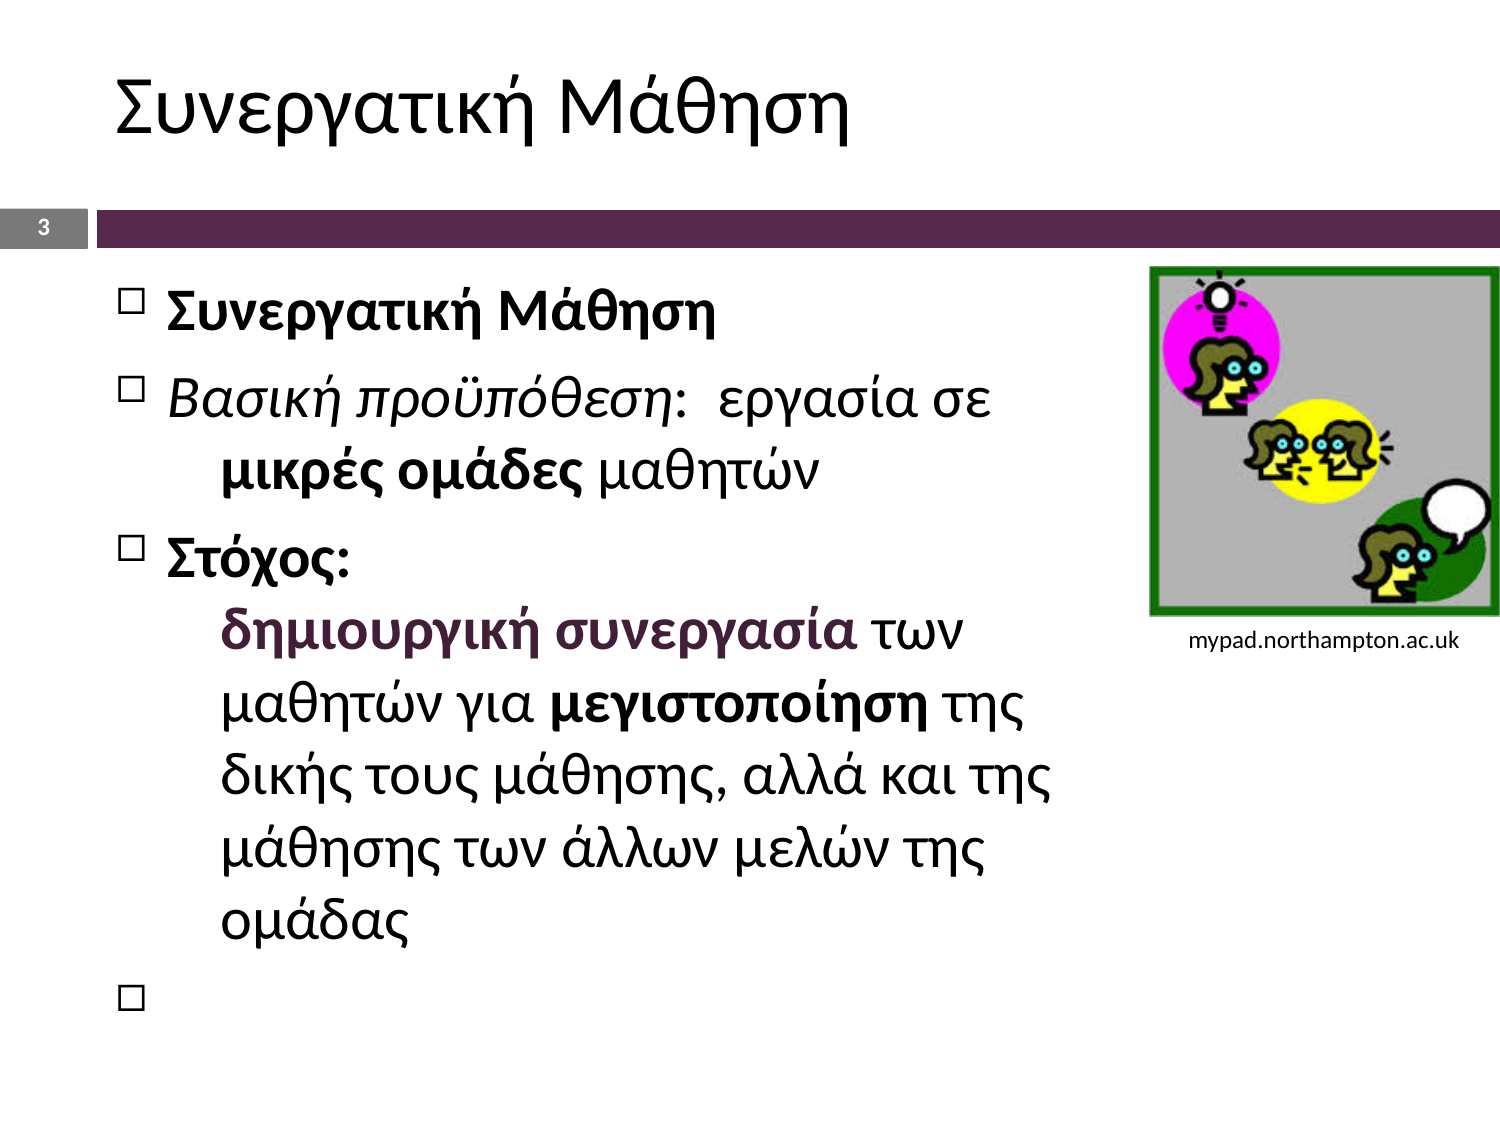

# Συνεργατική Μάθηση
3
Συνεργατική Μάθηση
Βασική προϋπόθεση: εργασία σε μικρές ομάδες μαθητών
Στόχος:
δημιουργική συνεργασία των μαθητών για μεγιστοποίηση της δικής τους μάθησης, αλλά και της μάθησης των άλλων μελών της ομάδας
mypad.northampton.ac.uk